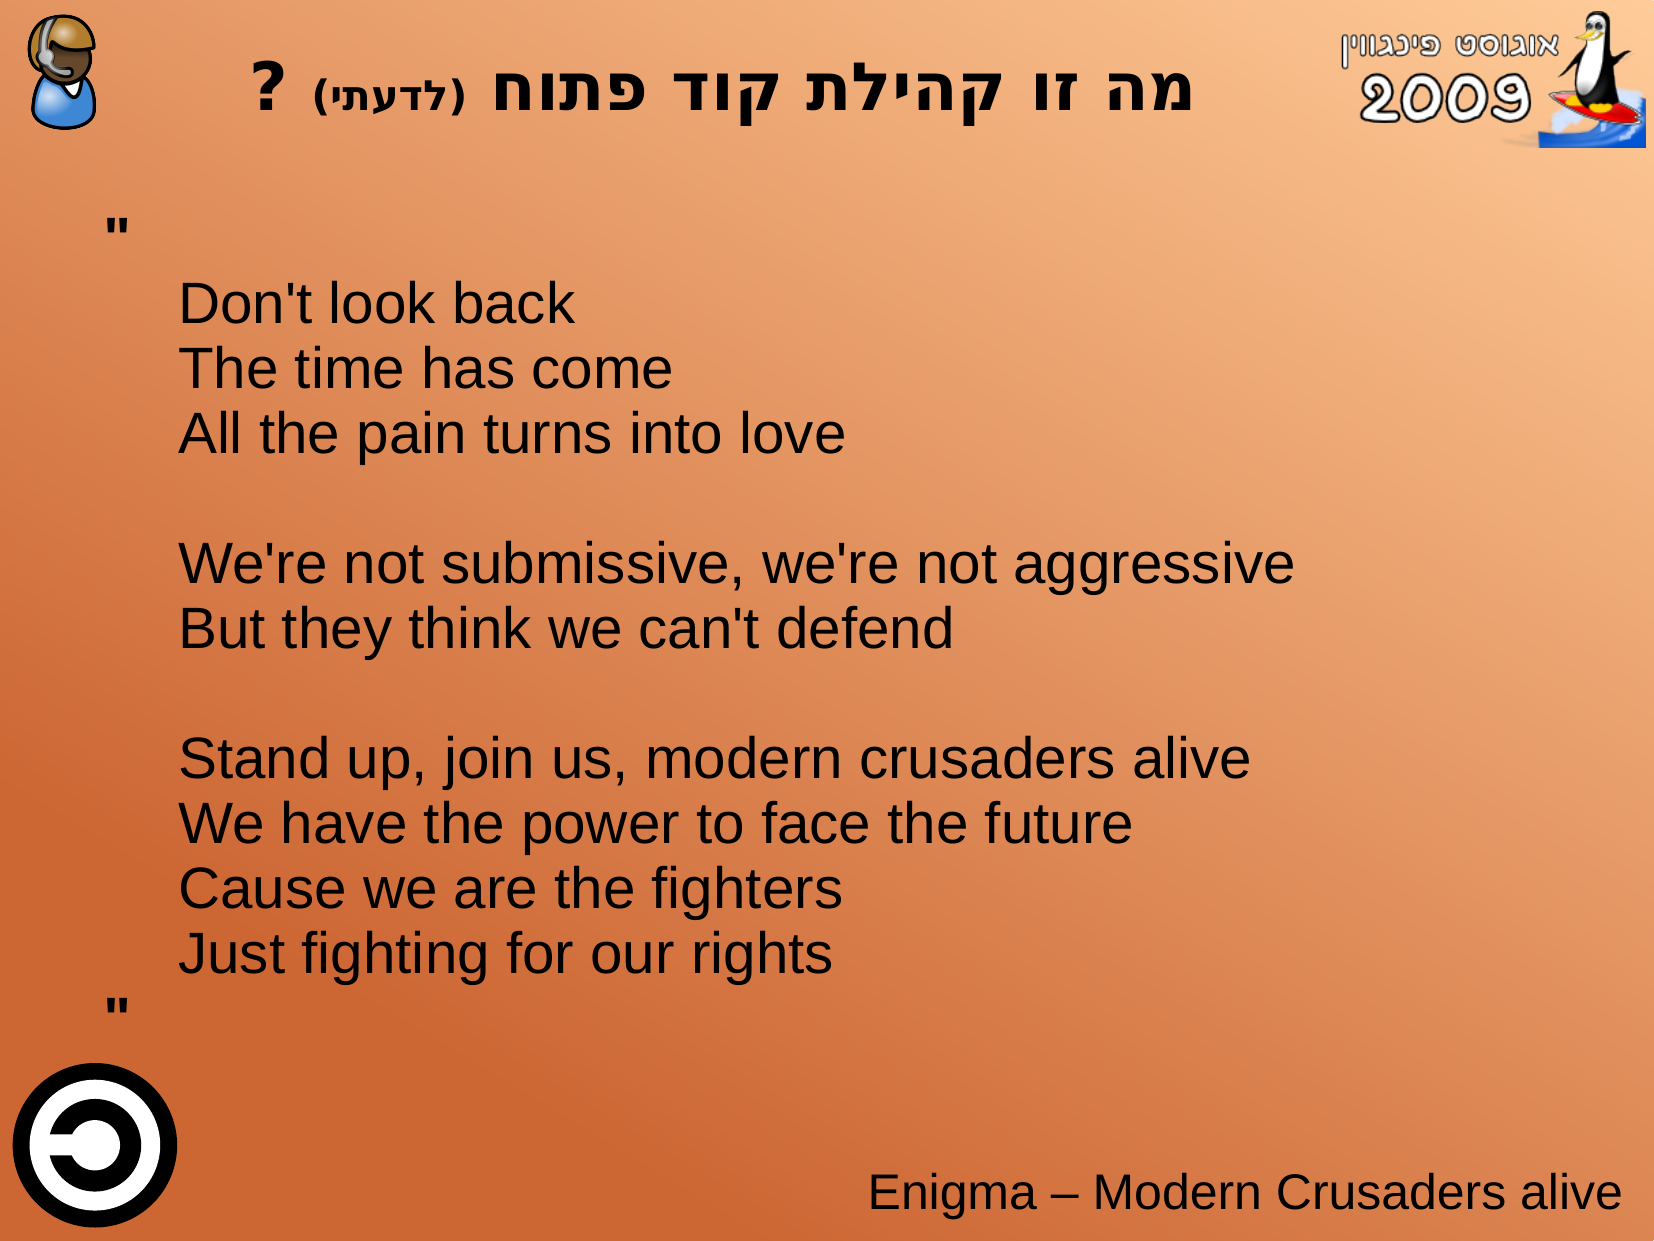

מה זו קהילת קוד פתוח (לדעתי) ?
"
	Don't look back
	The time has come
	All the pain turns into love
	We're not submissive, we're not aggressive
	But they think we can't defend
	Stand up, join us, modern crusaders alive
	We have the power to face the future
	Cause we are the fighters
	Just fighting for our rights
"
Enigma – Modern Crusaders alive